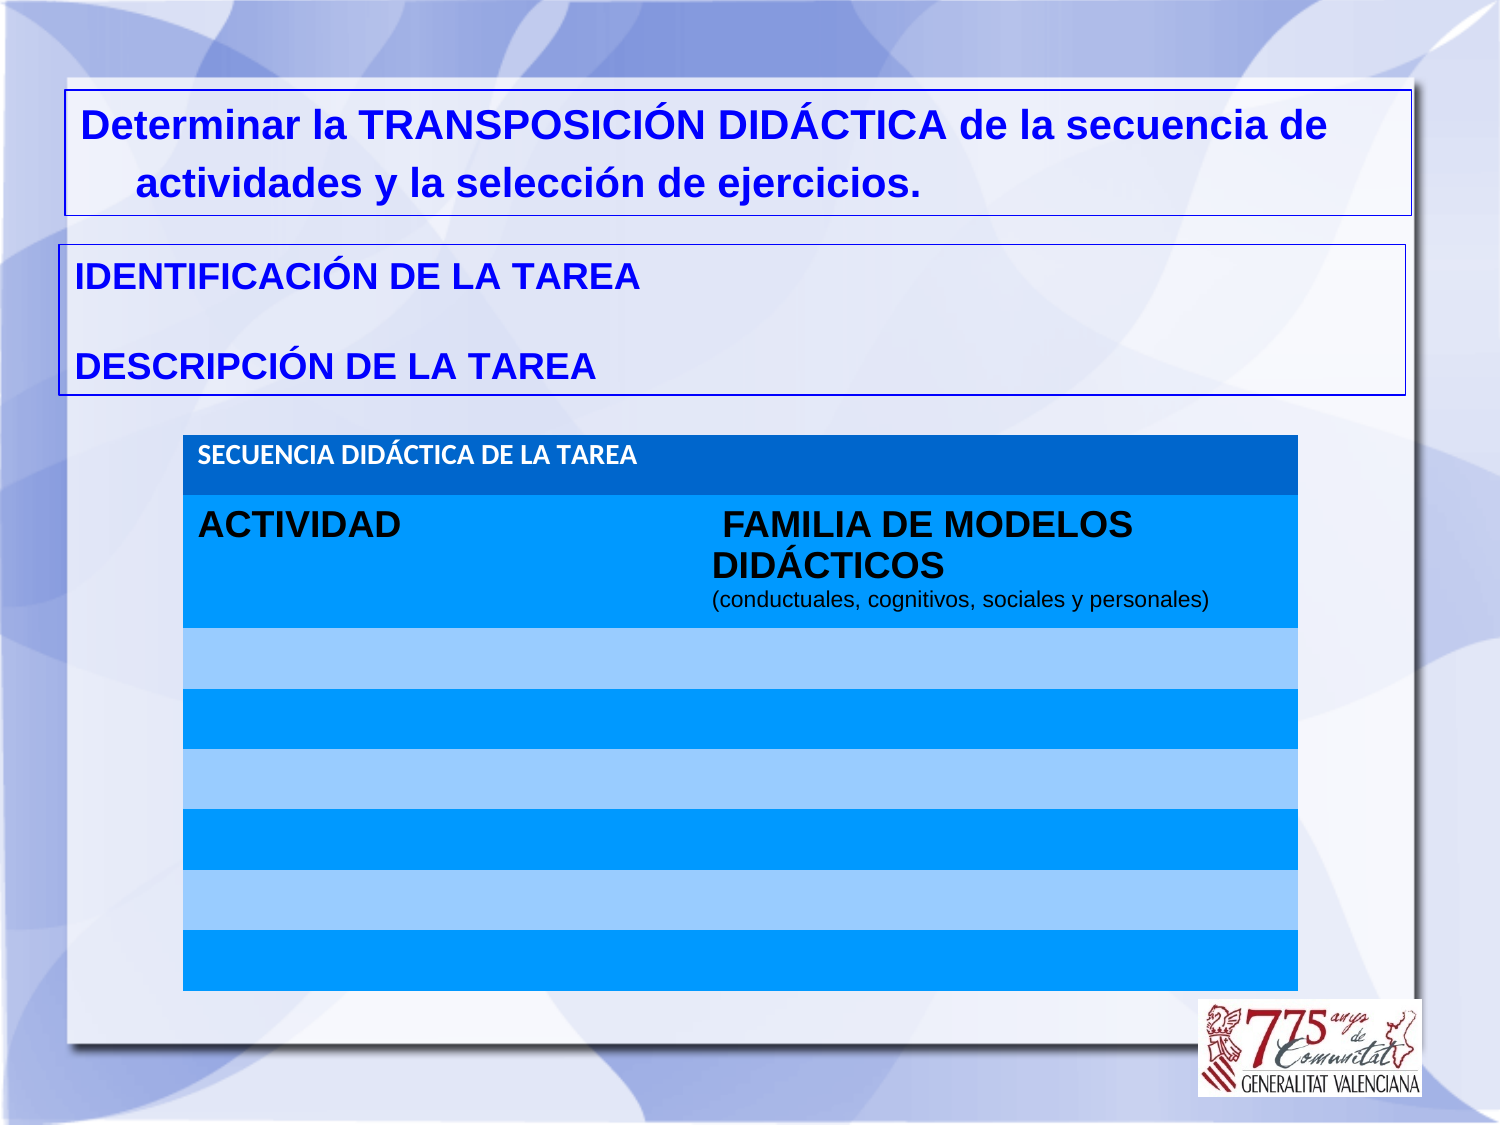

Determinar la TRANSPOSICIÓN DIDÁCTICA de la secuencia de actividades y la selección de ejercicios.
IDENTIFICACIÓN DE LA TAREA
DESCRIPCIÓN DE LA TAREA
| SECUENCIA DIDÁCTICA DE LA TAREA | |
| --- | --- |
| ACTIVIDAD | FAMILIA DE MODELOS DIDÁCTICOS (conductuales, cognitivos, sociales y personales) |
| | |
| | |
| | |
| | |
| | |
| | |